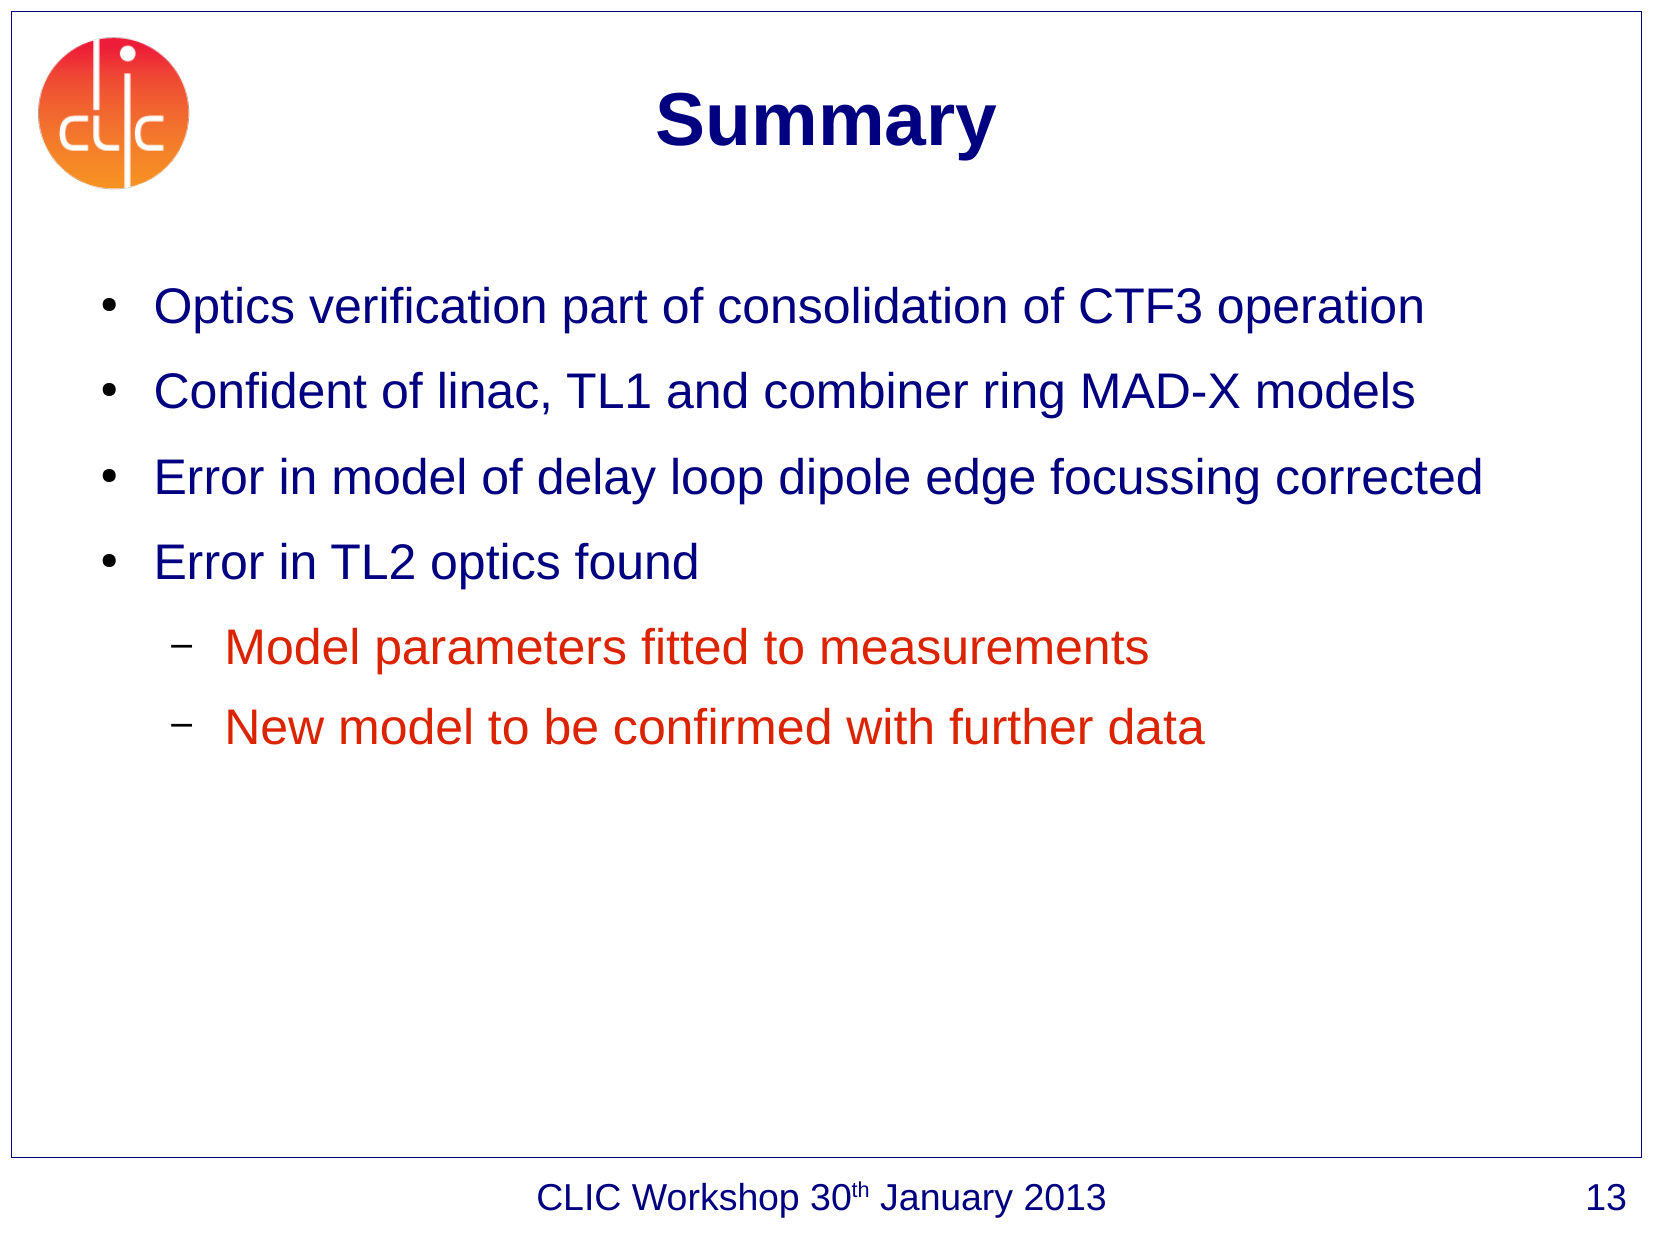

# Summary
Optics verification part of consolidation of CTF3 operation
Confident of linac, TL1 and combiner ring MAD-X models
Error in model of delay loop dipole edge focussing corrected
Error in TL2 optics found
Model parameters fitted to measurements
New model to be confirmed with further data
CLIC Workshop 30th January 2013
13